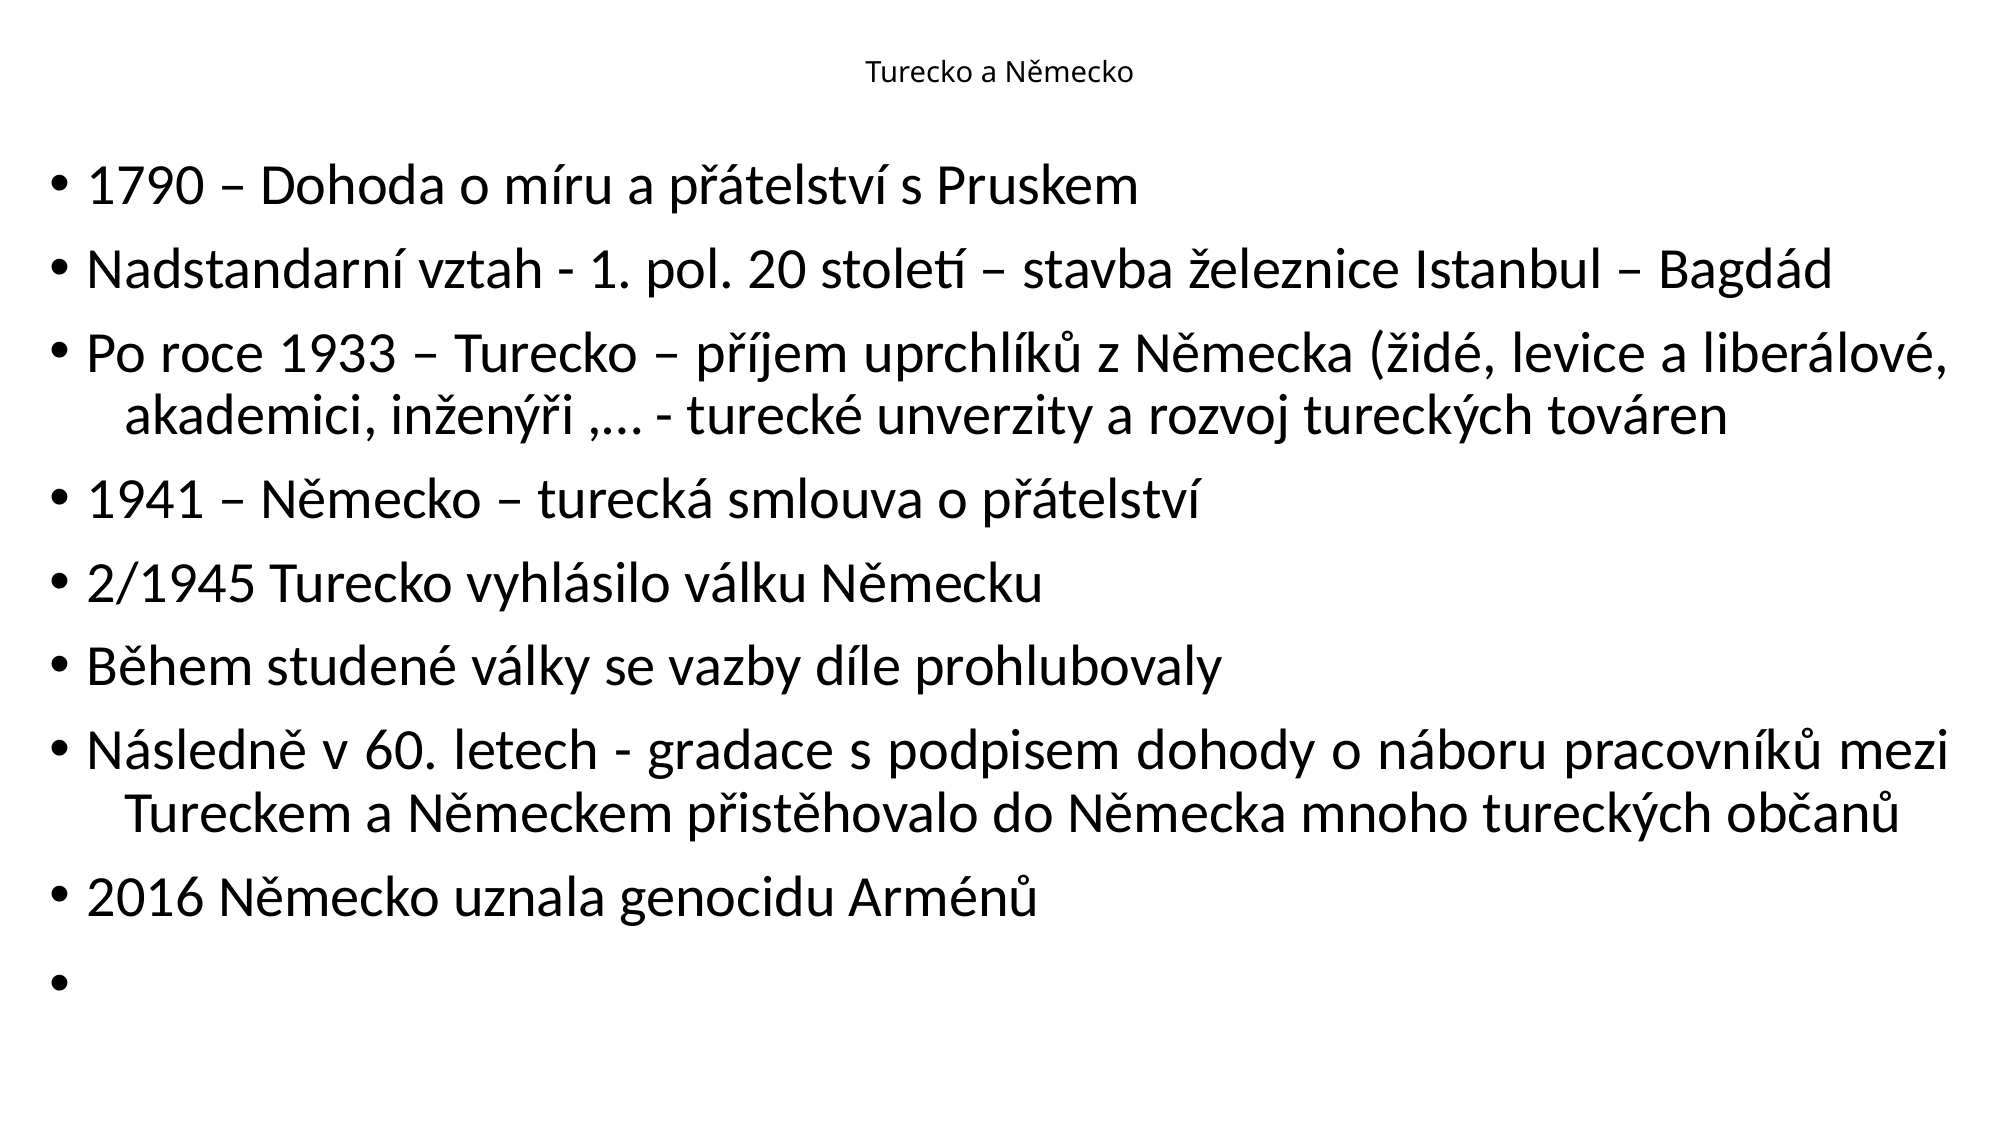

# Turecko a Německo
1790 – Dohoda o míru a přátelství s Pruskem
Nadstandarní vztah - 1. pol. 20 století – stavba železnice Istanbul – Bagdád
Po roce 1933 – Turecko – příjem uprchlíků z Německa (židé, levice a liberálové, akademici, inženýři ,… - turecké unverzity a rozvoj tureckých továren
1941 – Německo – turecká smlouva o přátelství
2/1945 Turecko vyhlásilo válku Německu
Během studené války se vazby díle prohlubovaly
Následně v 60. letech - gradace s podpisem dohody o náboru pracovníků mezi Tureckem a Německem přistěhovalo do Německa mnoho tureckých občanů
2016 Německo uznala genocidu Arménů